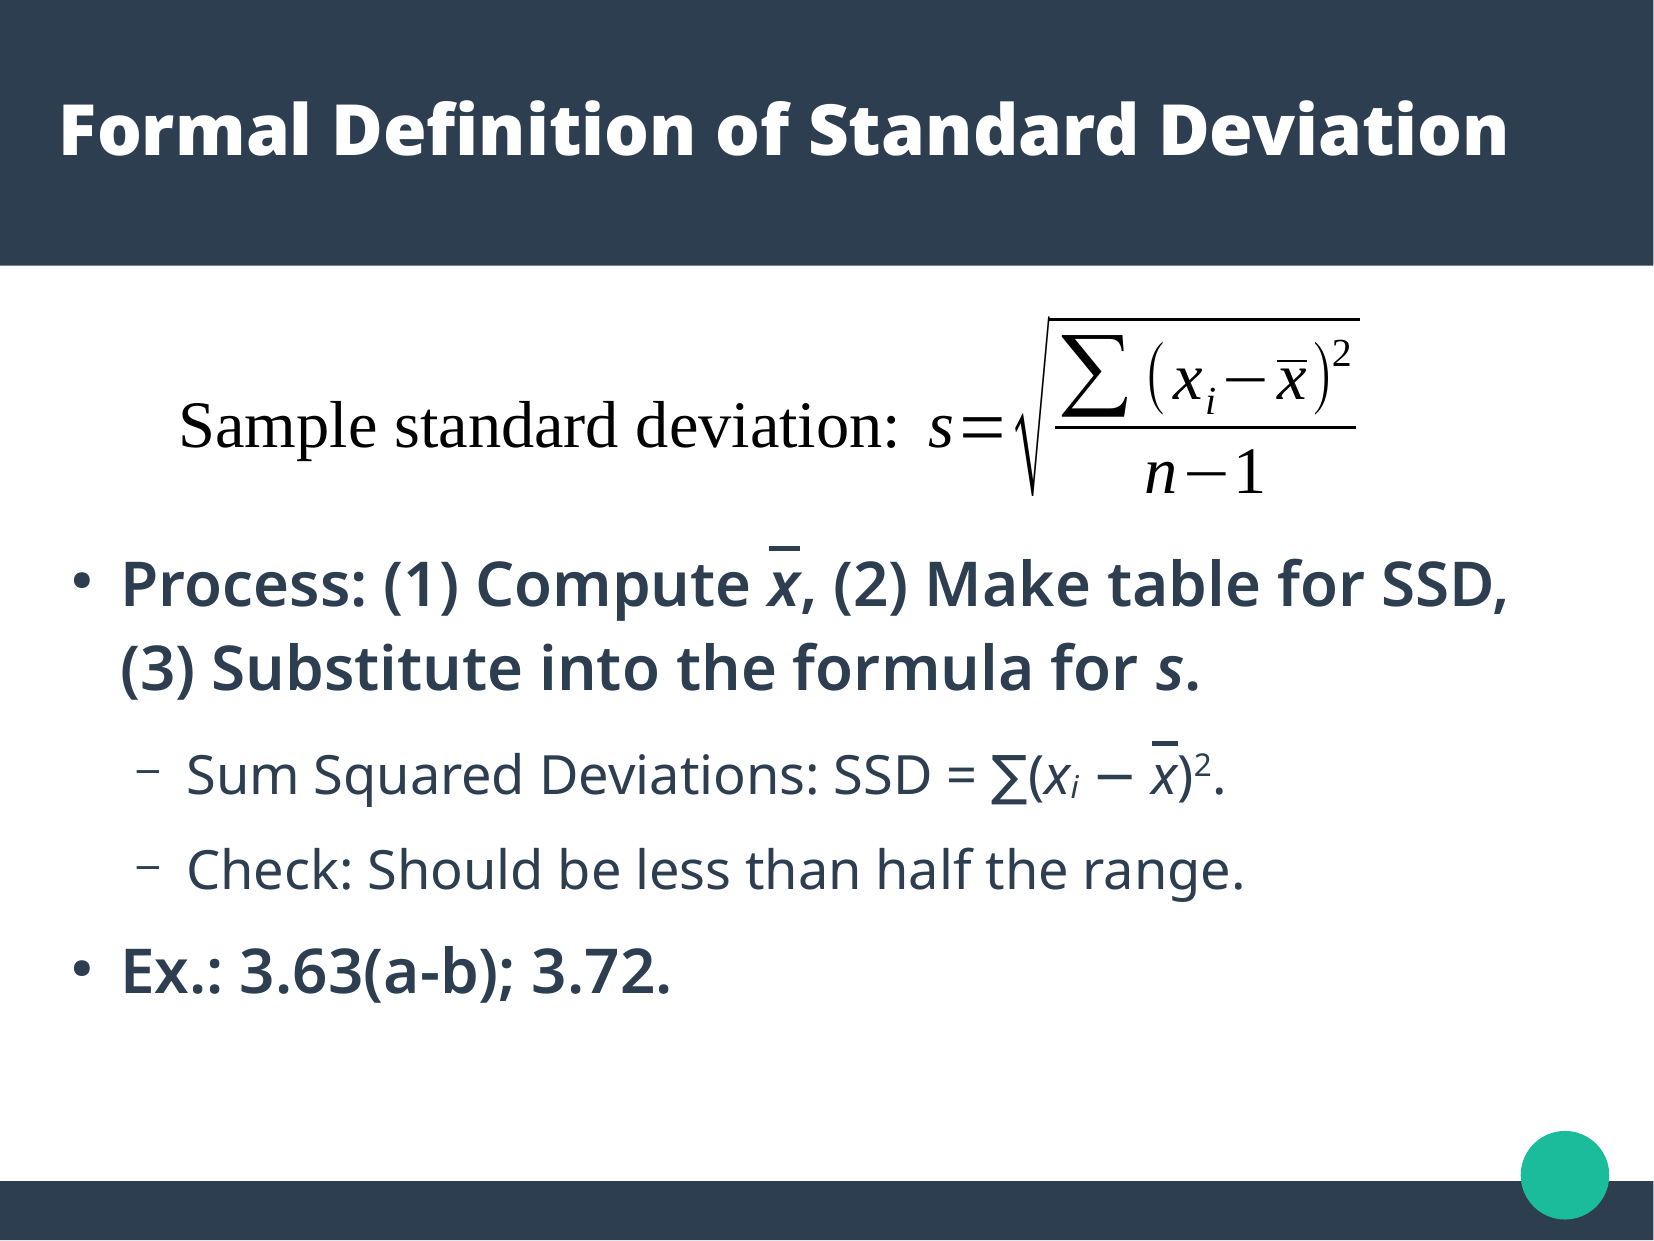

# Formal Definition of Standard Deviation
Process: (1) Compute x, (2) Make table for SSD,
(3) Substitute into the formula for s.
Sum Squared Deviations: SSD = ∑(xi − x)2.
Check: Should be less than half the range.
Ex.: 3.63(a-b); 3.72.